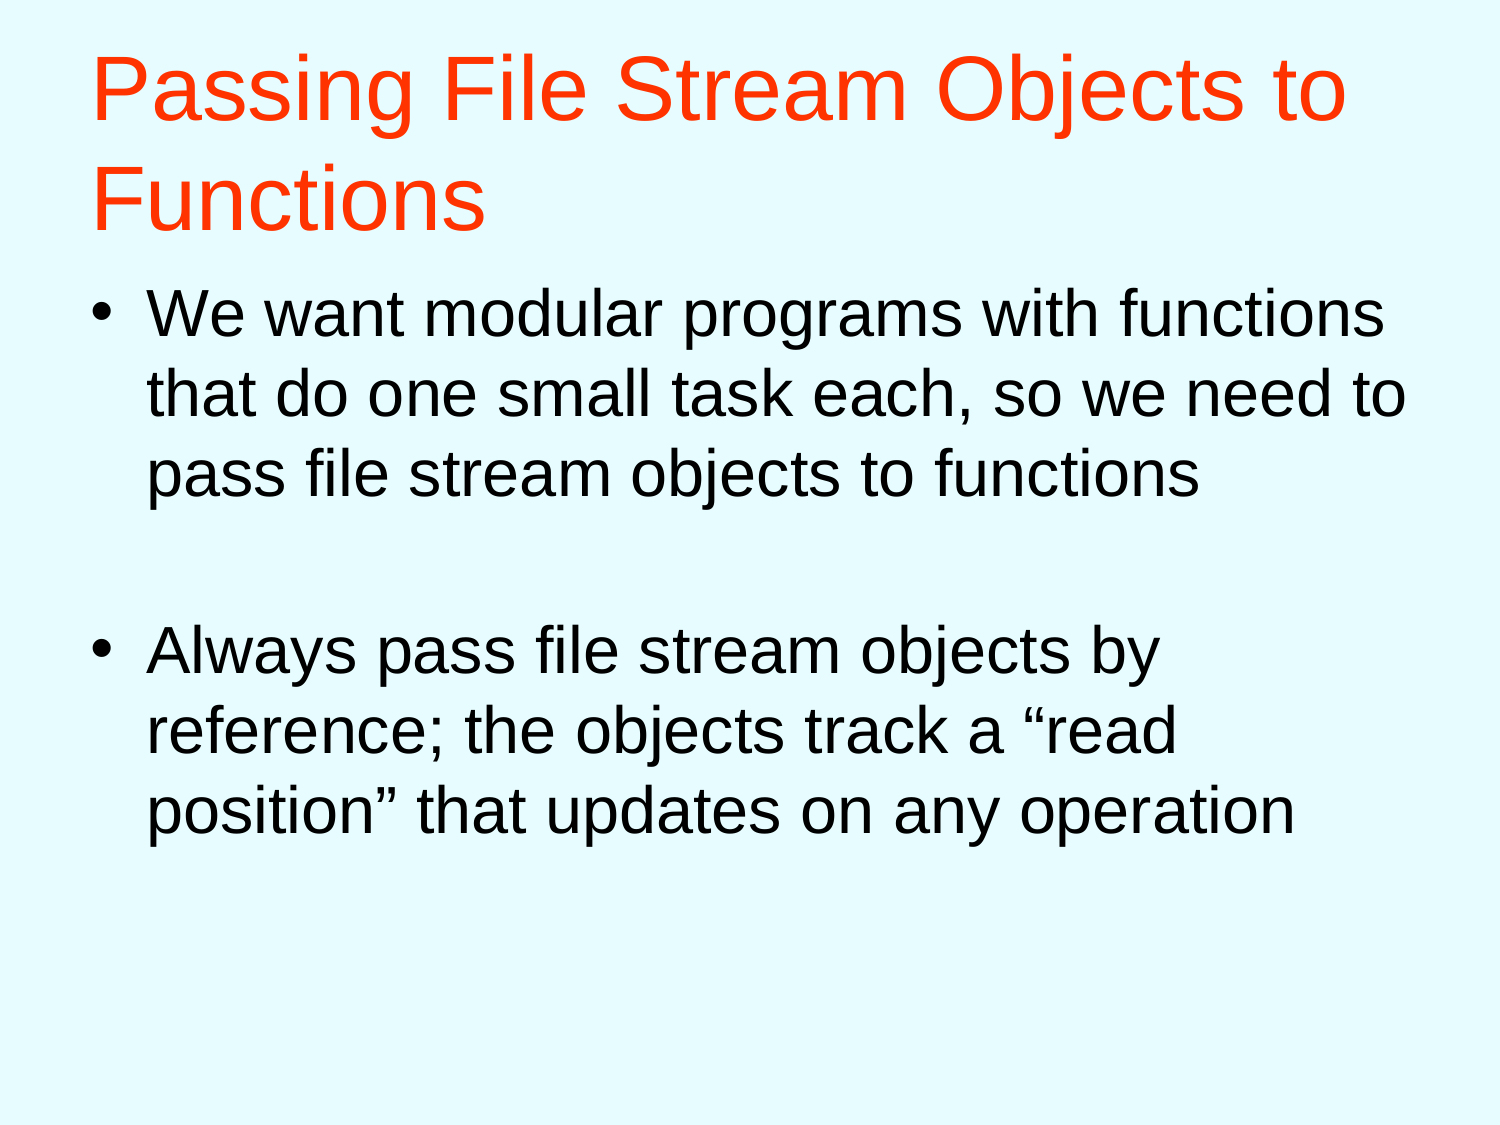

# Passing File Stream Objects to Functions
We want modular programs with functions that do one small task each, so we need to pass file stream objects to functions
Always pass file stream objects by reference; the objects track a “read position” that updates on any operation